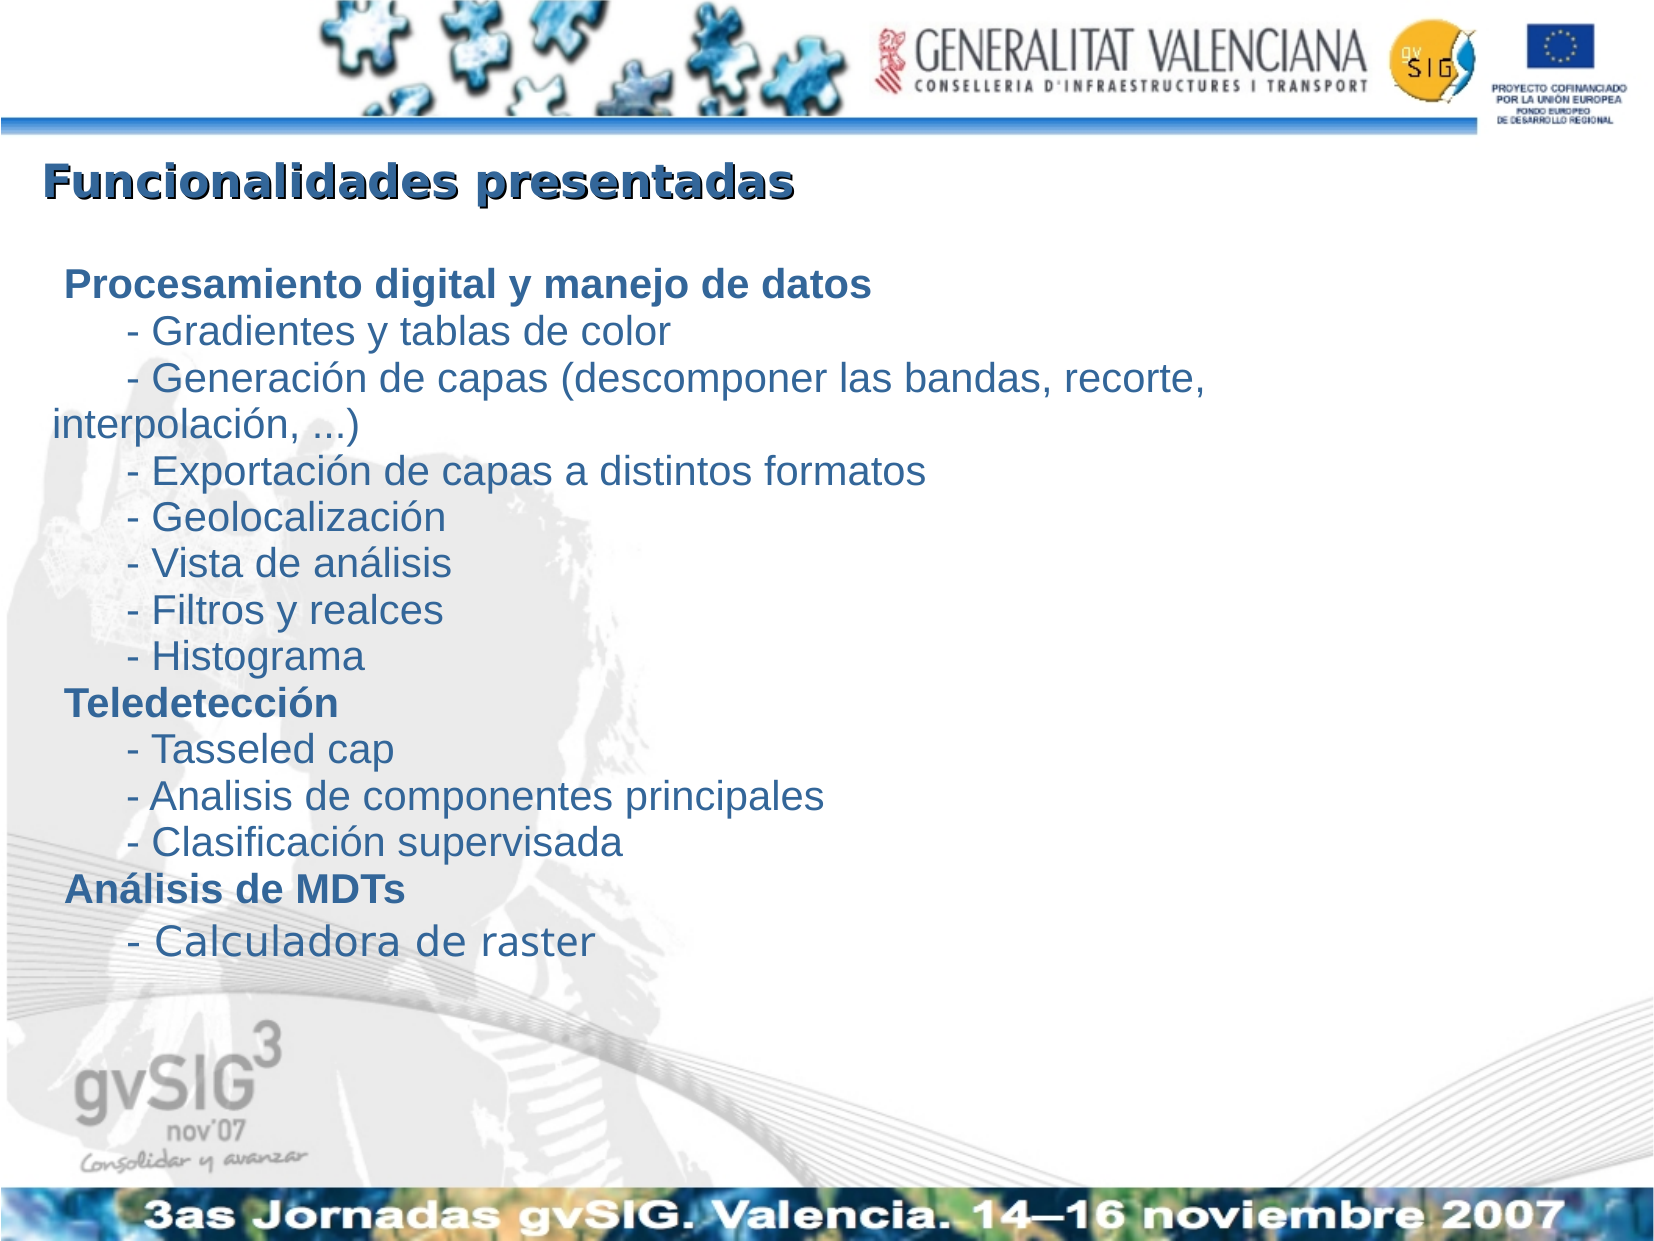

Funcionalidades presentadas
 Procesamiento digital y manejo de datos
	- Gradientes y tablas de color
	- Generación de capas (descomponer las bandas, recorte, 					interpolación, ...)
	- Exportación de capas a distintos formatos
	- Geolocalización
	- Vista de análisis
	- Filtros y realces
	- Histograma
 Teledetección
	- Tasseled cap
	- Analisis de componentes principales
	- Clasificación supervisada
 Análisis de MDTs
	- Calculadora de raster